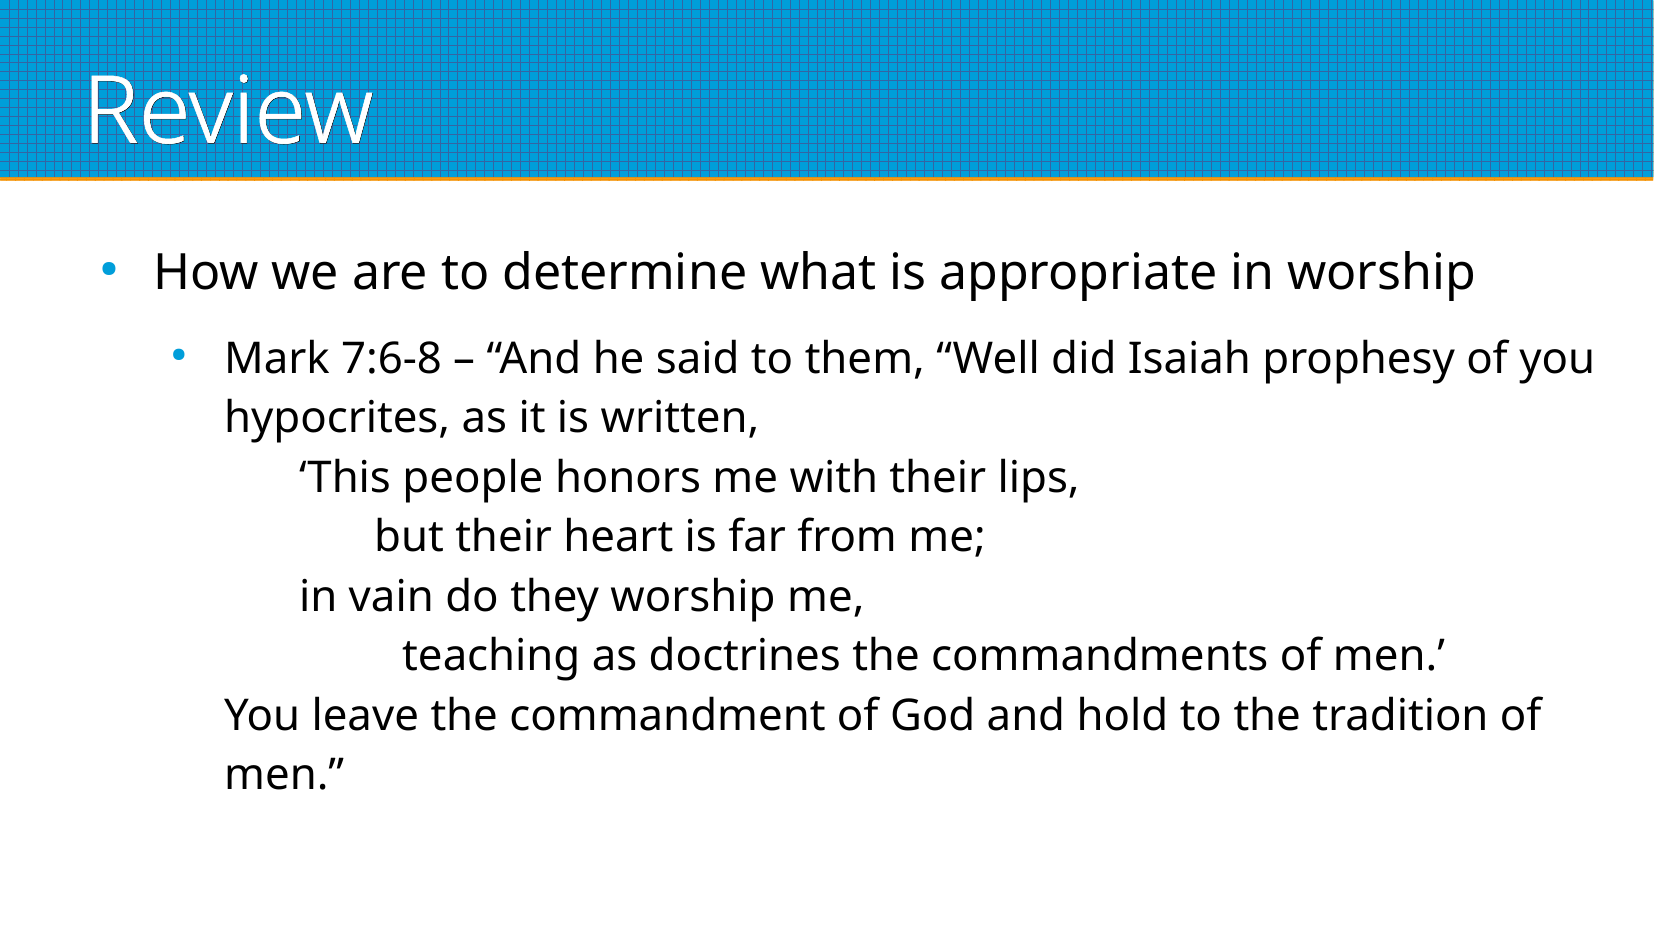

# Review
How we are to determine what is appropriate in worship
Mark 7:6-8 – “And he said to them, “Well did Isaiah prophesy of you hypocrites, as it is written,
	‘This people honors me with their lips,
		but their heart is far from me;
	in vain do they worship me,
	 teaching as doctrines the commandments of men.’
You leave the commandment of God and hold to the tradition of men.”